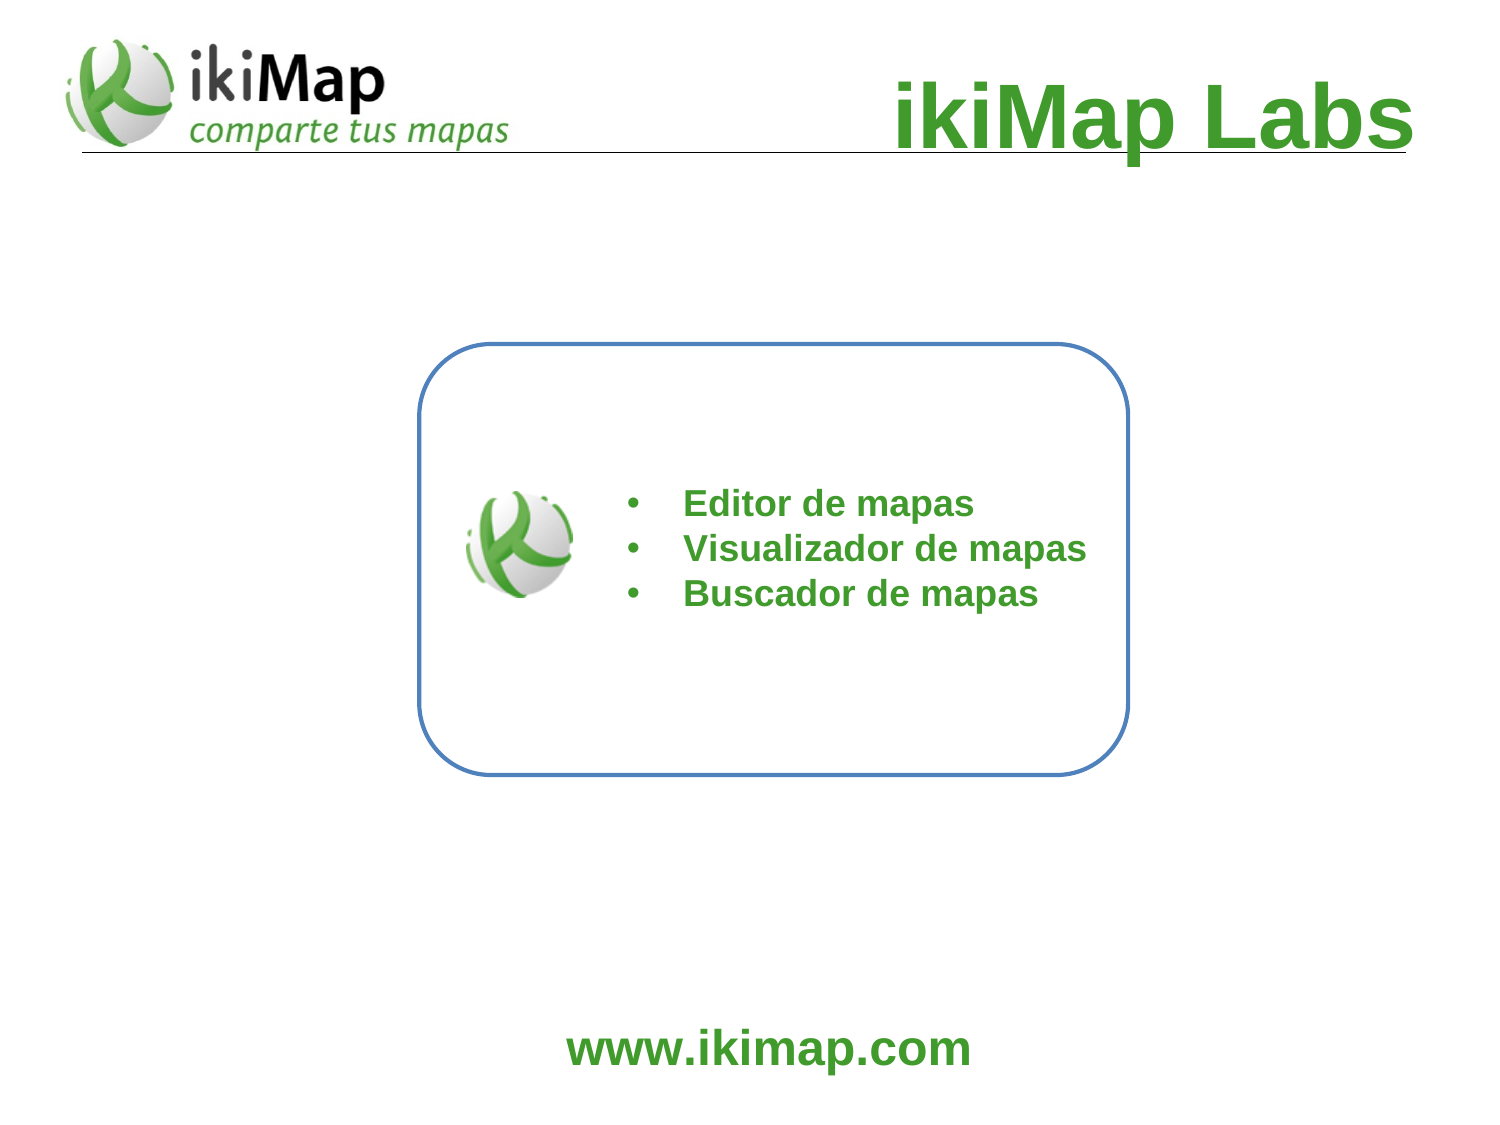

ikiMap Labs
Editor de mapas
Visualizador de mapas
Buscador de mapas
www.ikimap.com